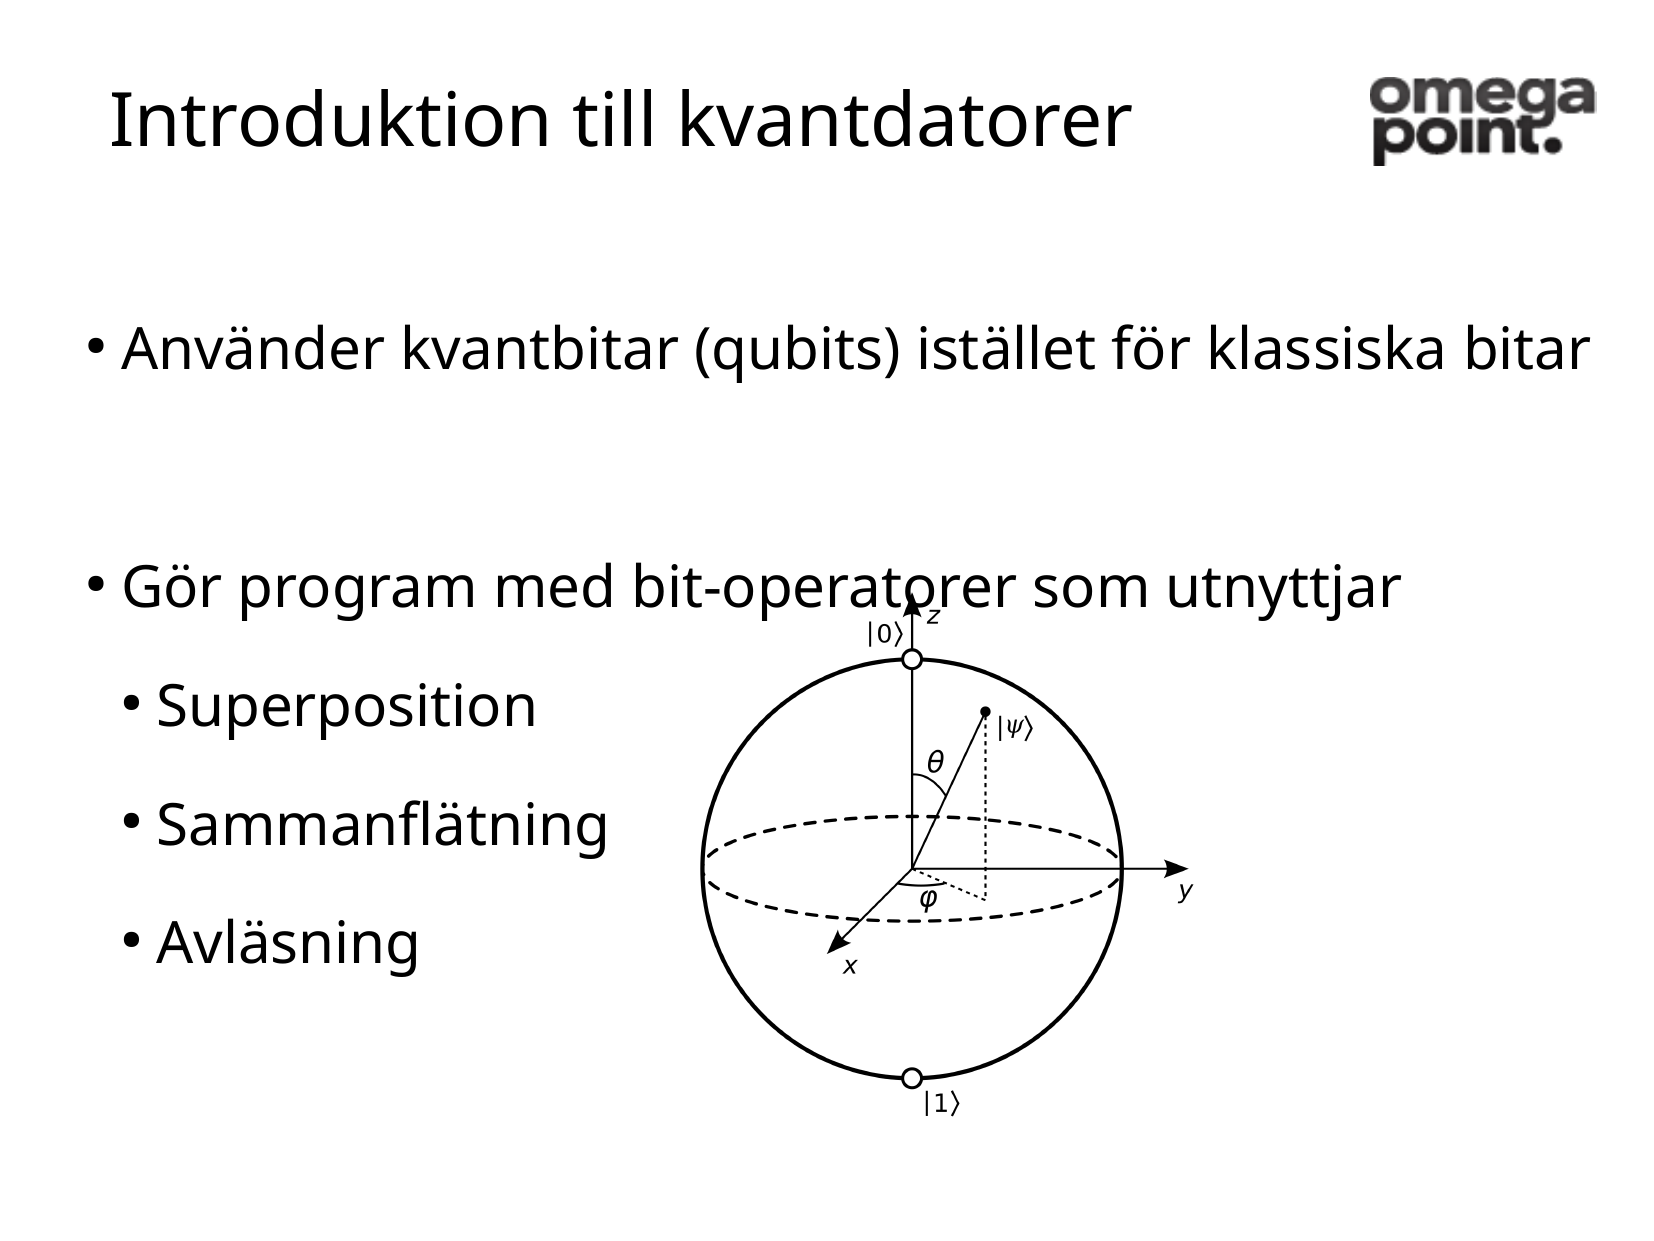

Introduktion till kvantdatorer
Använder kvantbitar (qubits) istället för klassiska bitar
Gör program med bit-operatorer som utnyttjar
Superposition
Sammanflätning
Avläsning